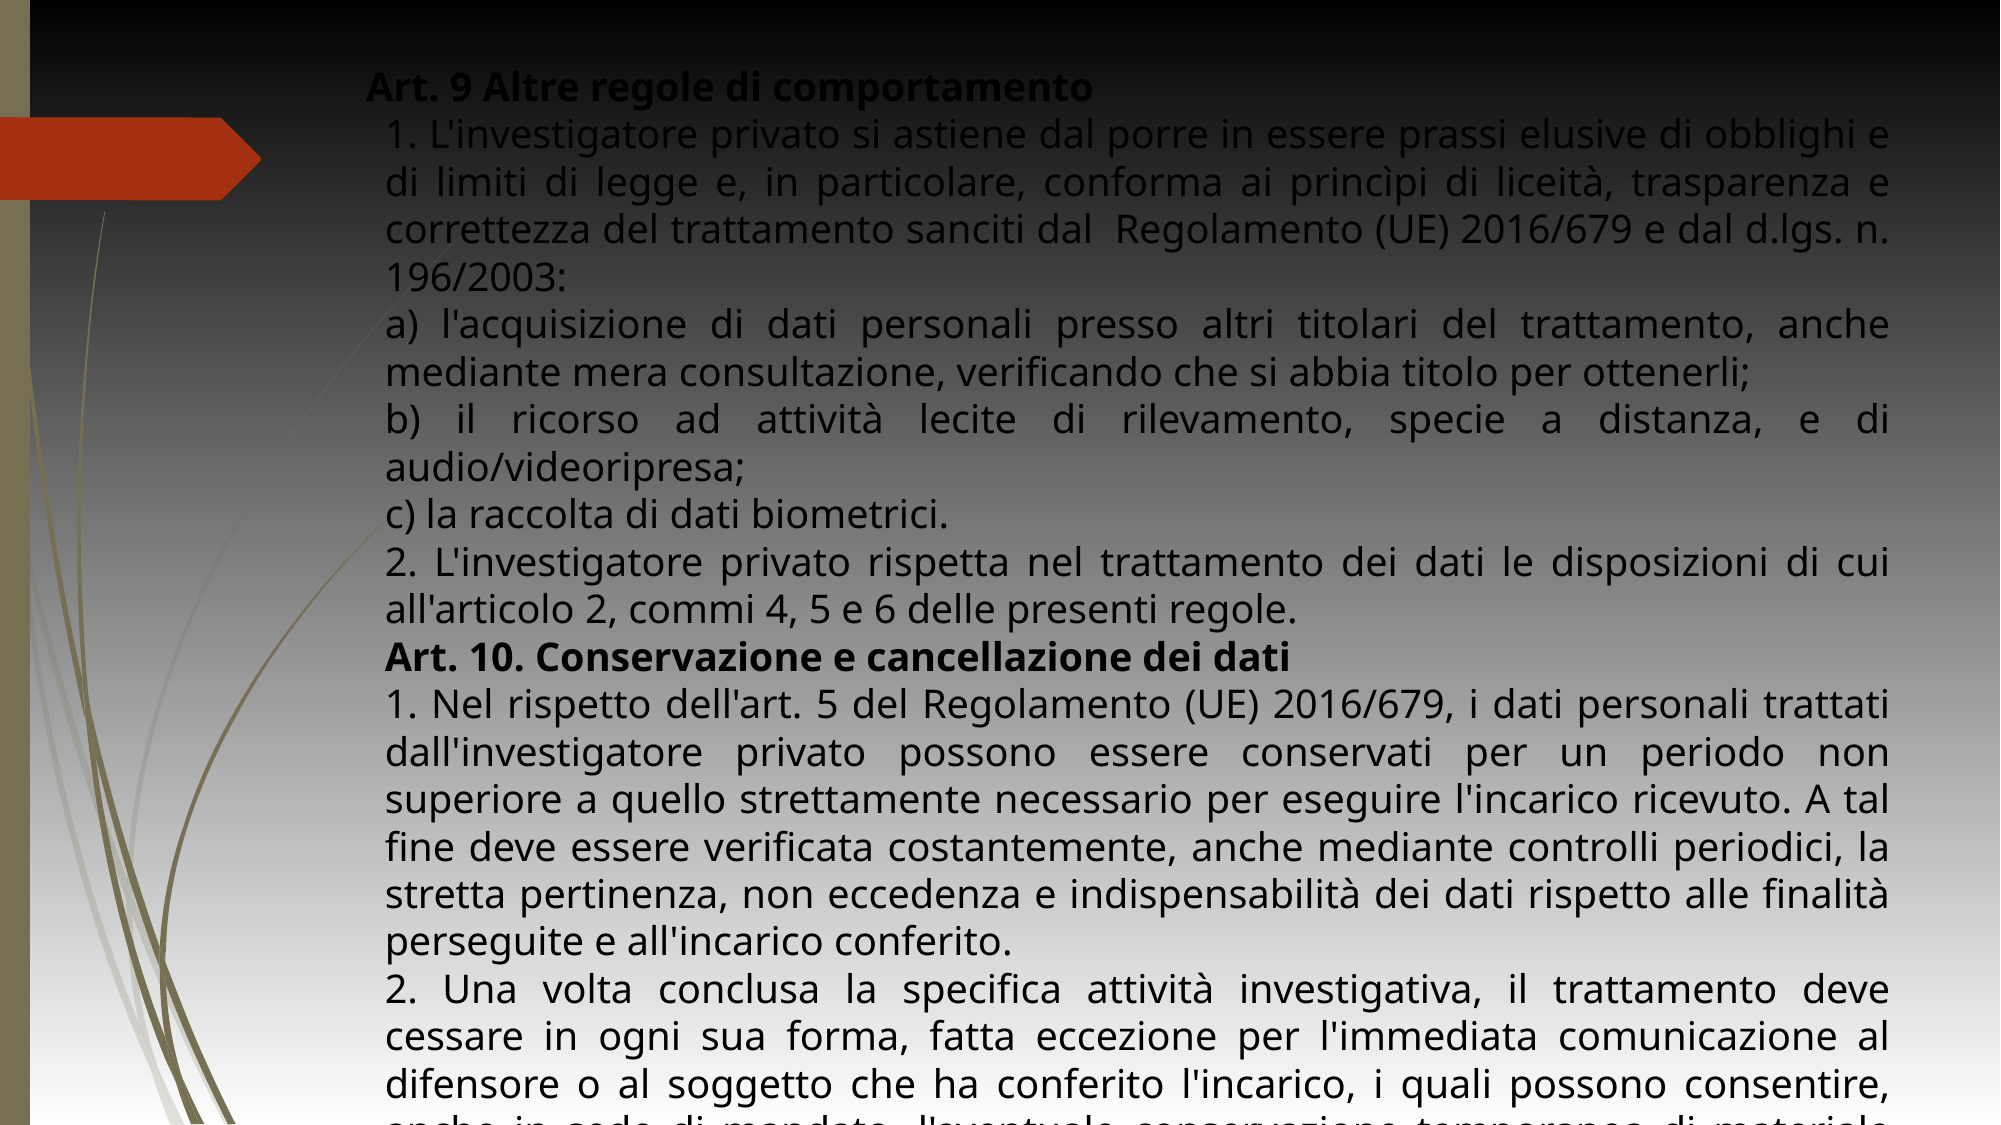

# Art. 9 Altre regole di comportamento
1. L'investigatore privato si astiene dal porre in essere prassi elusive di obblighi e di limiti di legge e, in particolare, conforma ai princìpi di liceità, trasparenza e correttezza del trattamento sanciti dal  Regolamento (UE) 2016/679 e dal d.lgs. n. 196/2003:
a) l'acquisizione di dati personali presso altri titolari del trattamento, anche mediante mera consultazione, verificando che si abbia titolo per ottenerli;
b) il ricorso ad attività lecite di rilevamento, specie a distanza, e di audio/videoripresa;
c) la raccolta di dati biometrici.
2. L'investigatore privato rispetta nel trattamento dei dati le disposizioni di cui all'articolo 2, commi 4, 5 e 6 delle presenti regole.
Art. 10. Conservazione e cancellazione dei dati
1. Nel rispetto dell'art. 5 del Regolamento (UE) 2016/679, i dati personali trattati dall'investigatore privato possono essere conservati per un periodo non superiore a quello strettamente necessario per eseguire l'incarico ricevuto. A tal fine deve essere verificata costantemente, anche mediante controlli periodici, la stretta pertinenza, non eccedenza e indispensabilità dei dati rispetto alle finalità perseguite e all'incarico conferito.
2. Una volta conclusa la specifica attività investigativa, il trattamento deve cessare in ogni sua forma, fatta eccezione per l'immediata comunicazione al difensore o al soggetto che ha conferito l'incarico, i quali possono consentire, anche in sede di mandato, l'eventuale conservazione temporanea di materiale strettamente personale dei soggetti che hanno curato l'attività svolta, a i soli fini dell'eventuale dimostrazione della liceità, trasparenza e correttezza del proprio operato. Se è stato contestato il trattamento il difensore o il soggetto che ha conferito l'incarico possono anche fornire all'investigatore il materiale necessario per dimostrare la liceità, trasparenza e correttezza del proprio operato, per il tempo a ciò strettamente necessario.
3. La sola pendenza del procedimento al quale l'investigazione è collegata, ovvero il passaggio ad altre fasi di giudizio in attesa della formazione del giudicato, non costituiscono, di per se stessi, una giustificazione valida per la conservazione dei dati da parte dell'investigatore privato.
Art. 11. Informativa
1. L'investigatore privato può fornire l'informativa in un unico contesto ai sensi dell'articolo 3 delle presenti regole, ponendo in particolare evidenza l‘identità e la qualità professionale dell'investigatore, nonché la natura facoltativa del conferimento dei dati, fermo restando quanto disposto dall’art. 14 del Regolamento, nel caso in cui i dati personali non siano stati ottenuti presso l’interessato.